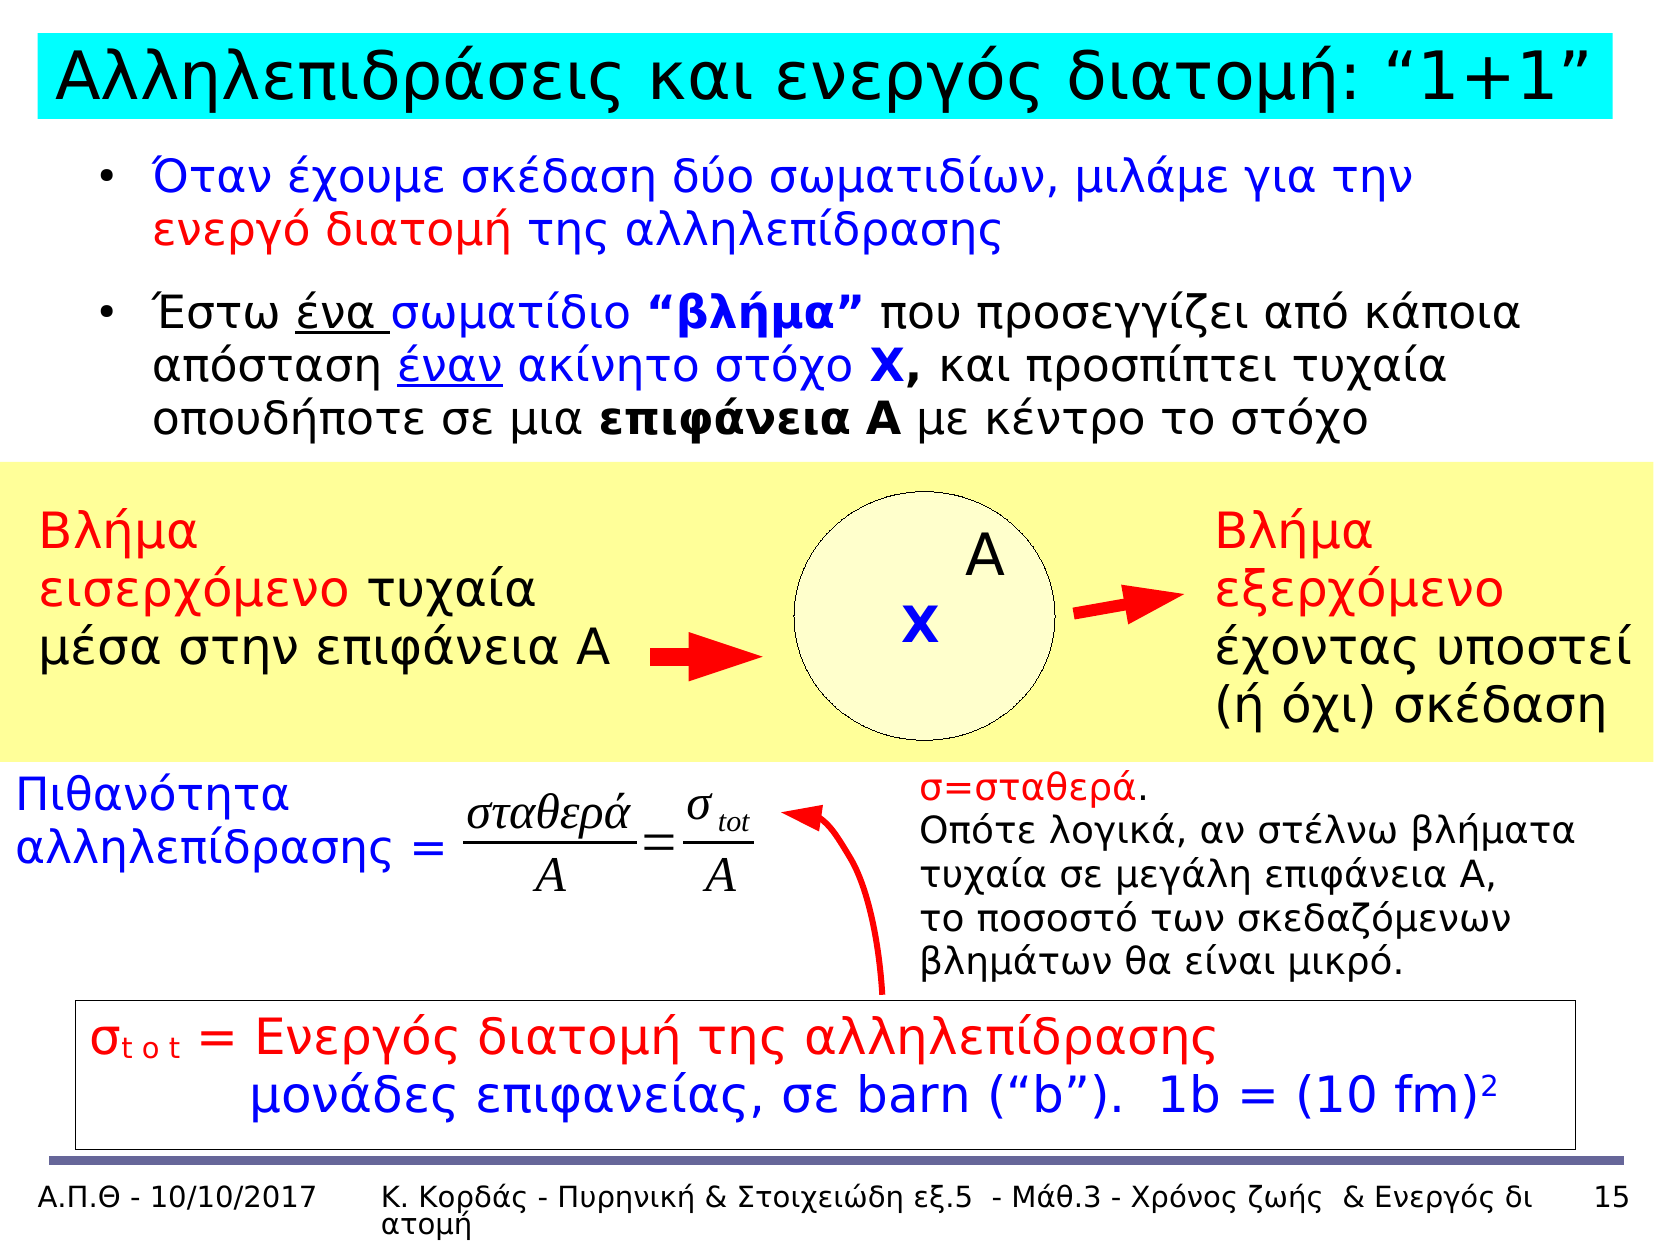

# Αλληλεπιδράσεις και ενεργός διατομή: “1+1”
Όταν έχουμε σκέδαση δύο σωματιδίων, μιλάμε για την ενεργό διατομή της αλληλεπίδρασης
Έστω ένα σωματίδιο “βλήμα” που προσεγγίζει από κάποια απόσταση έναν ακίνητο στόχο Χ, και προσπίπτει τυχαία οπουδήποτε σε μια επιφάνεια Α με κέντρο το στόχο
Βλήμα
εισερχόμενο τυχαία
μέσα στην επιφάνεια Α
Βλήμα
εξερχόμενο
έχοντας υποστεί
(ή όχι) σκέδαση
Α
X
σ=σταθερά.
Οπότε λογικά, αν στέλνω βλήματα
τυχαία σε μεγάλη επιφάνεια A,
το ποσοστό των σκεδαζόμενων
βλημάτων θα είναι μικρό.
Πιθανότητα αλληλεπίδρασης =
σt o t = Ενεργός διατομή της αλληλεπίδρασης μονάδες επιφανείας, σε barn (“b”). 1b = (10 fm)2
Α.Π.Θ - 10/10/2017
Κ. Κορδάς - Πυρηνική & Στοιχειώδη εξ.5 - Μάθ.3 - Χρόνος ζωής & Ενεργός διατομή
15